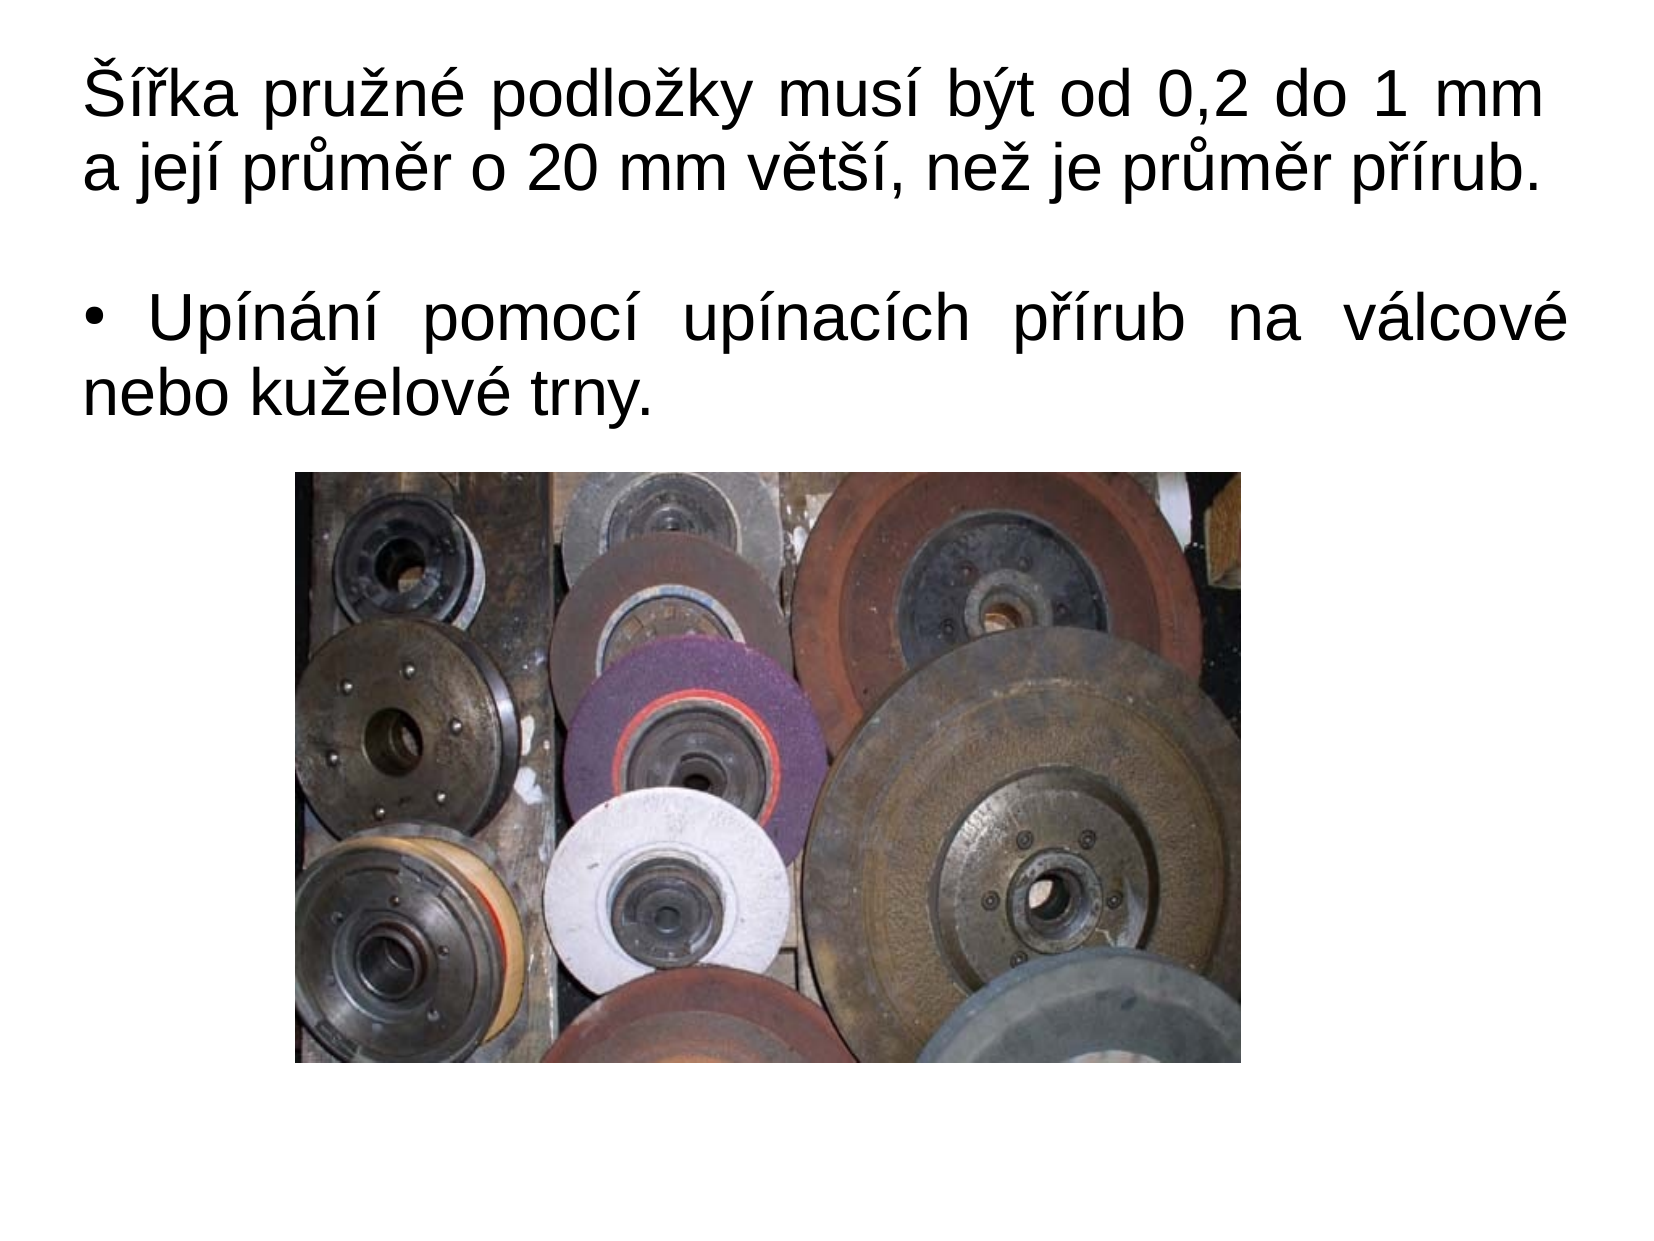

# Šířka pružné podložky musí být od 0,2 do 1 mm a její průměr o 20 mm větší, než je průměr přírub.
 Upínání pomocí upínacích přírub na válcové nebo kuželové trny.